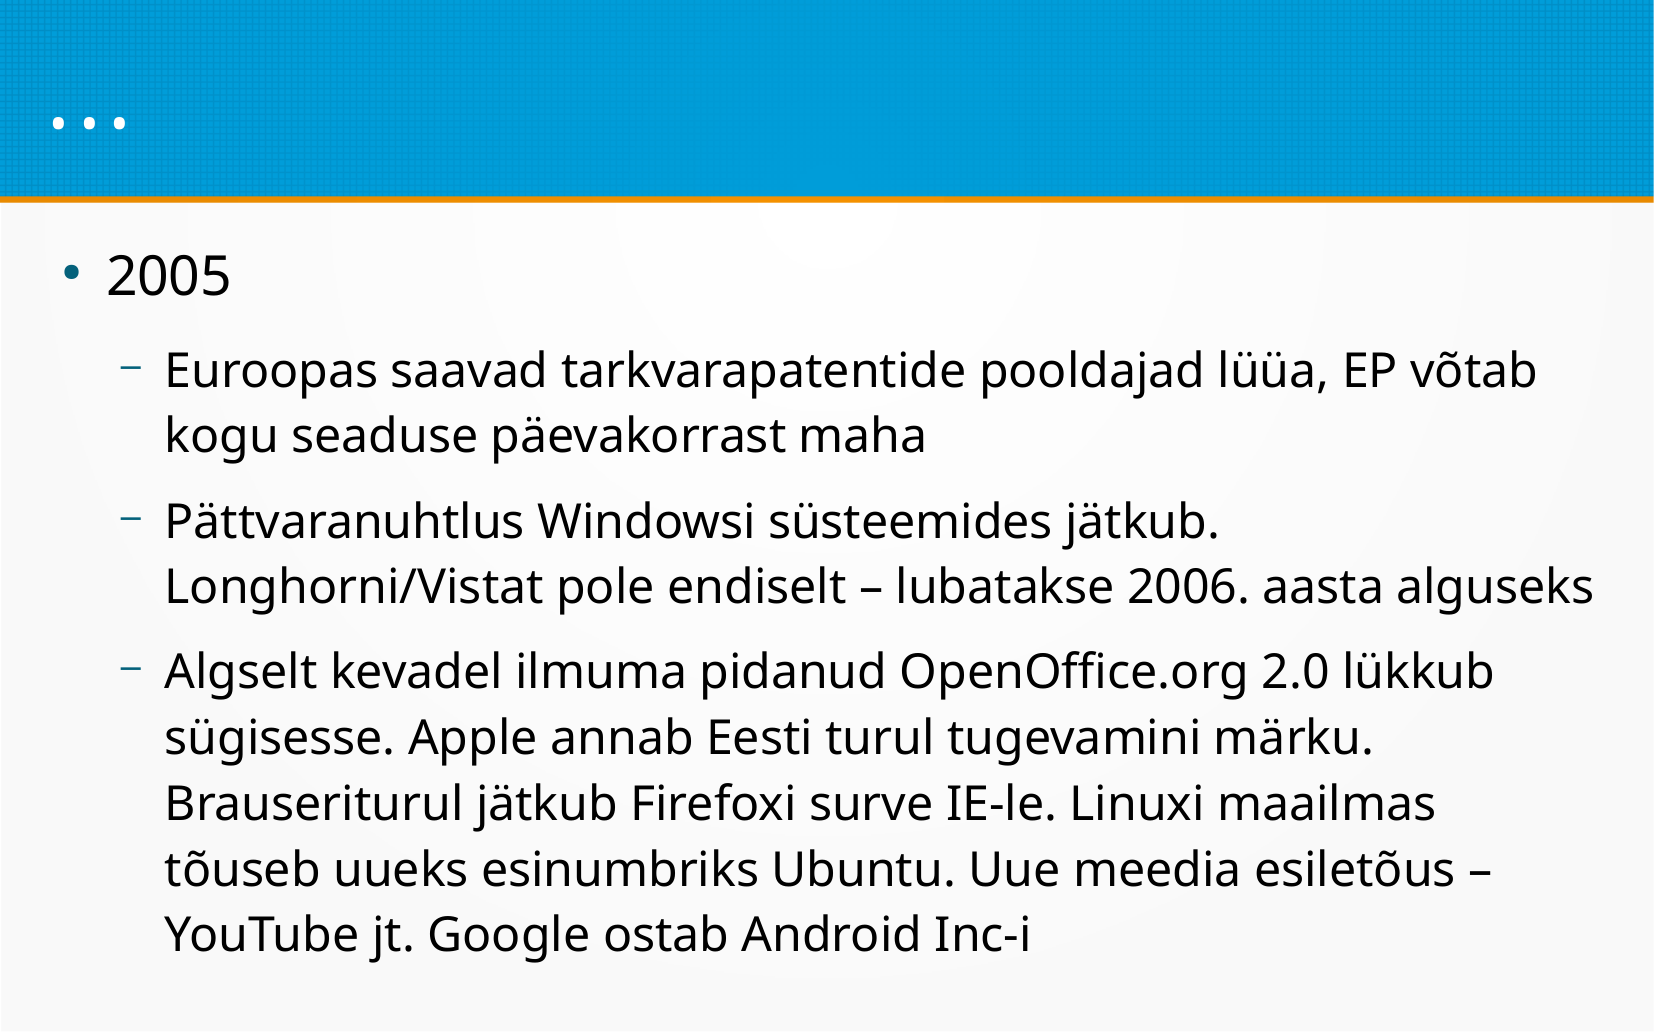

# ...
2005
Euroopas saavad tarkvarapatentide pooldajad lüüa, EP võtab kogu seaduse päevakorrast maha
Pättvaranuhtlus Windowsi süsteemides jätkub. Longhorni/Vistat pole endiselt – lubatakse 2006. aasta alguseks
Algselt kevadel ilmuma pidanud OpenOffice.org 2.0 lükkub sügisesse. Apple annab Eesti turul tugevamini märku. Brauseriturul jätkub Firefoxi surve IE-le. Linuxi maailmas tõuseb uueks esinumbriks Ubuntu. Uue meedia esiletõus – YouTube jt. Google ostab Android Inc-i